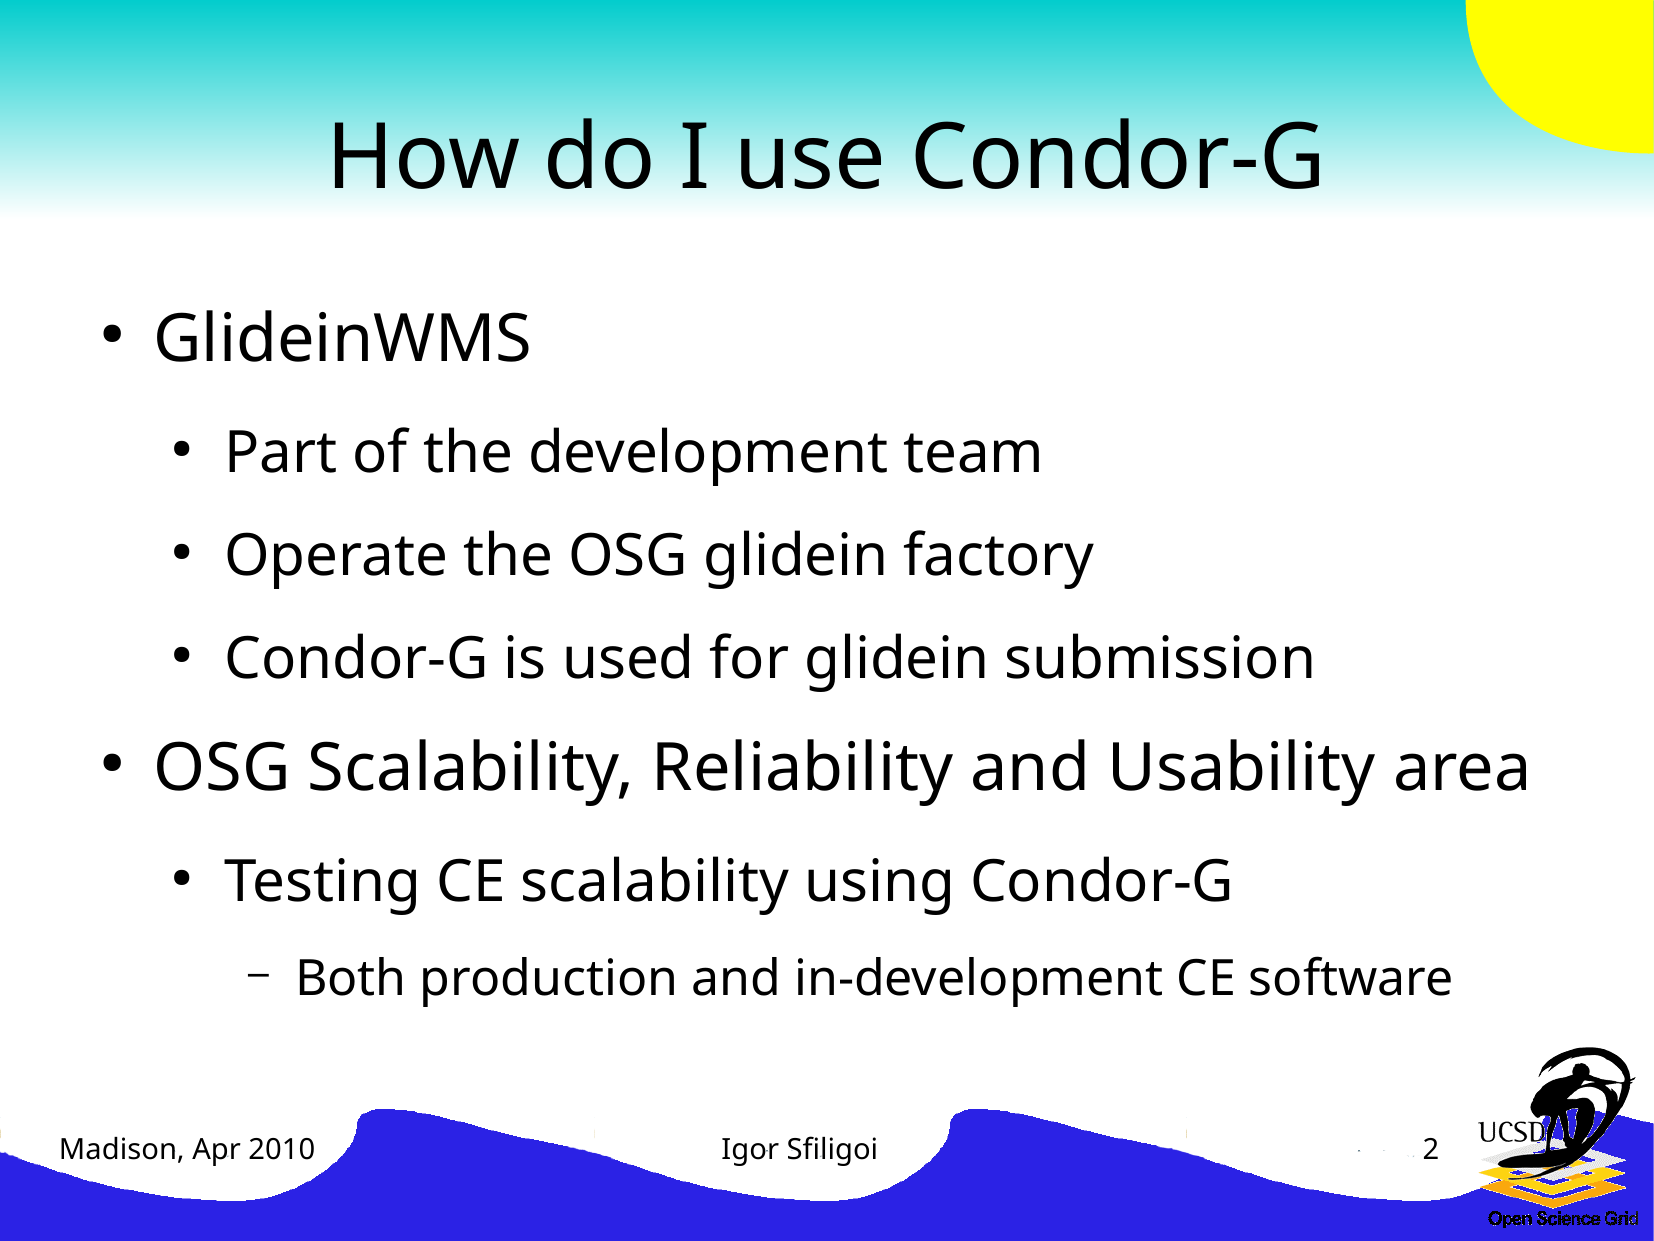

# How do I use Condor-G
GlideinWMS
Part of the development team
Operate the OSG glidein factory
Condor-G is used for glidein submission
OSG Scalability, Reliability and Usability area
Testing CE scalability using Condor-G
Both production and in-development CE software
2